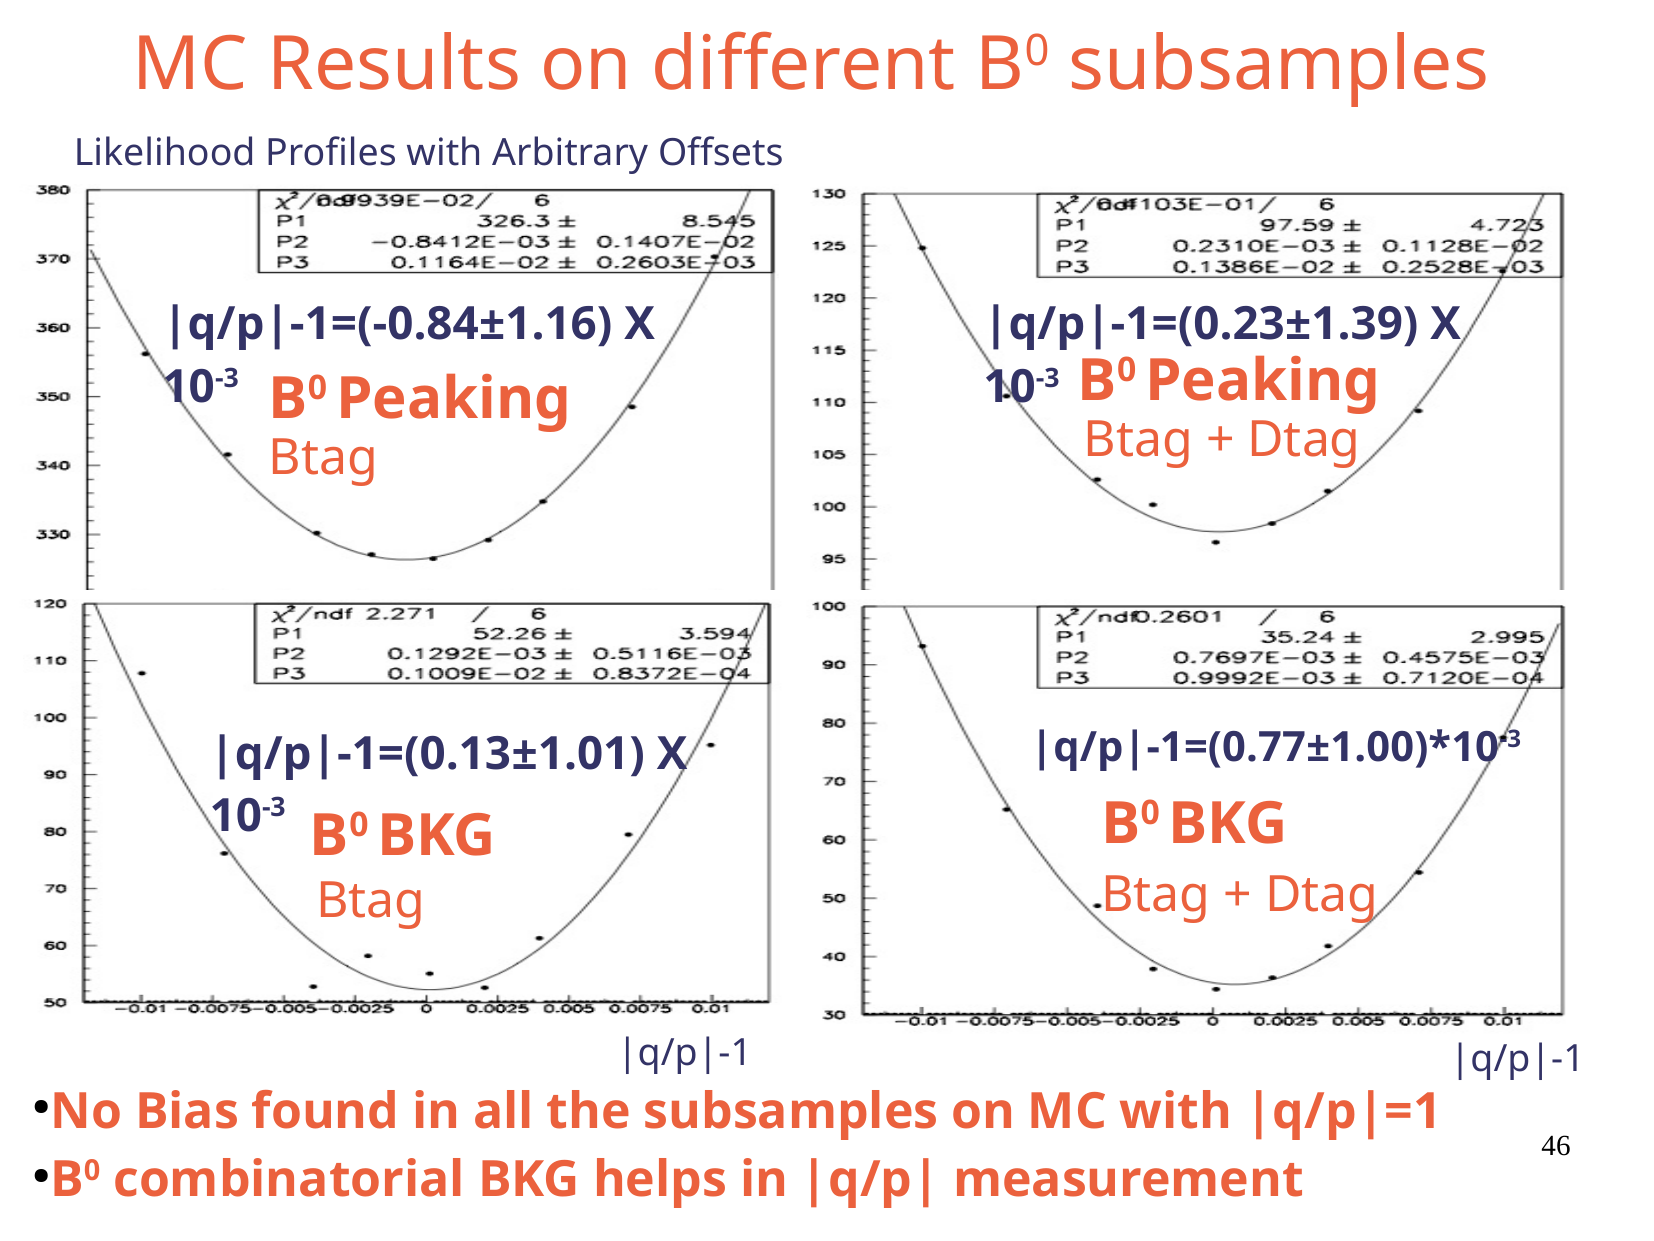

# MC Results on different B0 subsamples
Likelihood Profiles with Arbitrary Offsets
|q/p|-1=(-0.84±1.16) X 10-3
|q/p|-1=(0.23±1.39) X 10-3
B0 Peaking
B0 Peaking
Btag + Dtag
Btag
|q/p|-1=(0.77±1.00)*10-3
|q/p|-1=(0.13±1.01) X 10-3
B0 BKG
B0 BKG
Btag + Dtag
Btag
|q/p|-1
|q/p|-1
|q/p|-1
No Bias found in all the subsamples on MC with |q/p|=1
B0 combinatorial BKG helps in |q/p| measurement
46